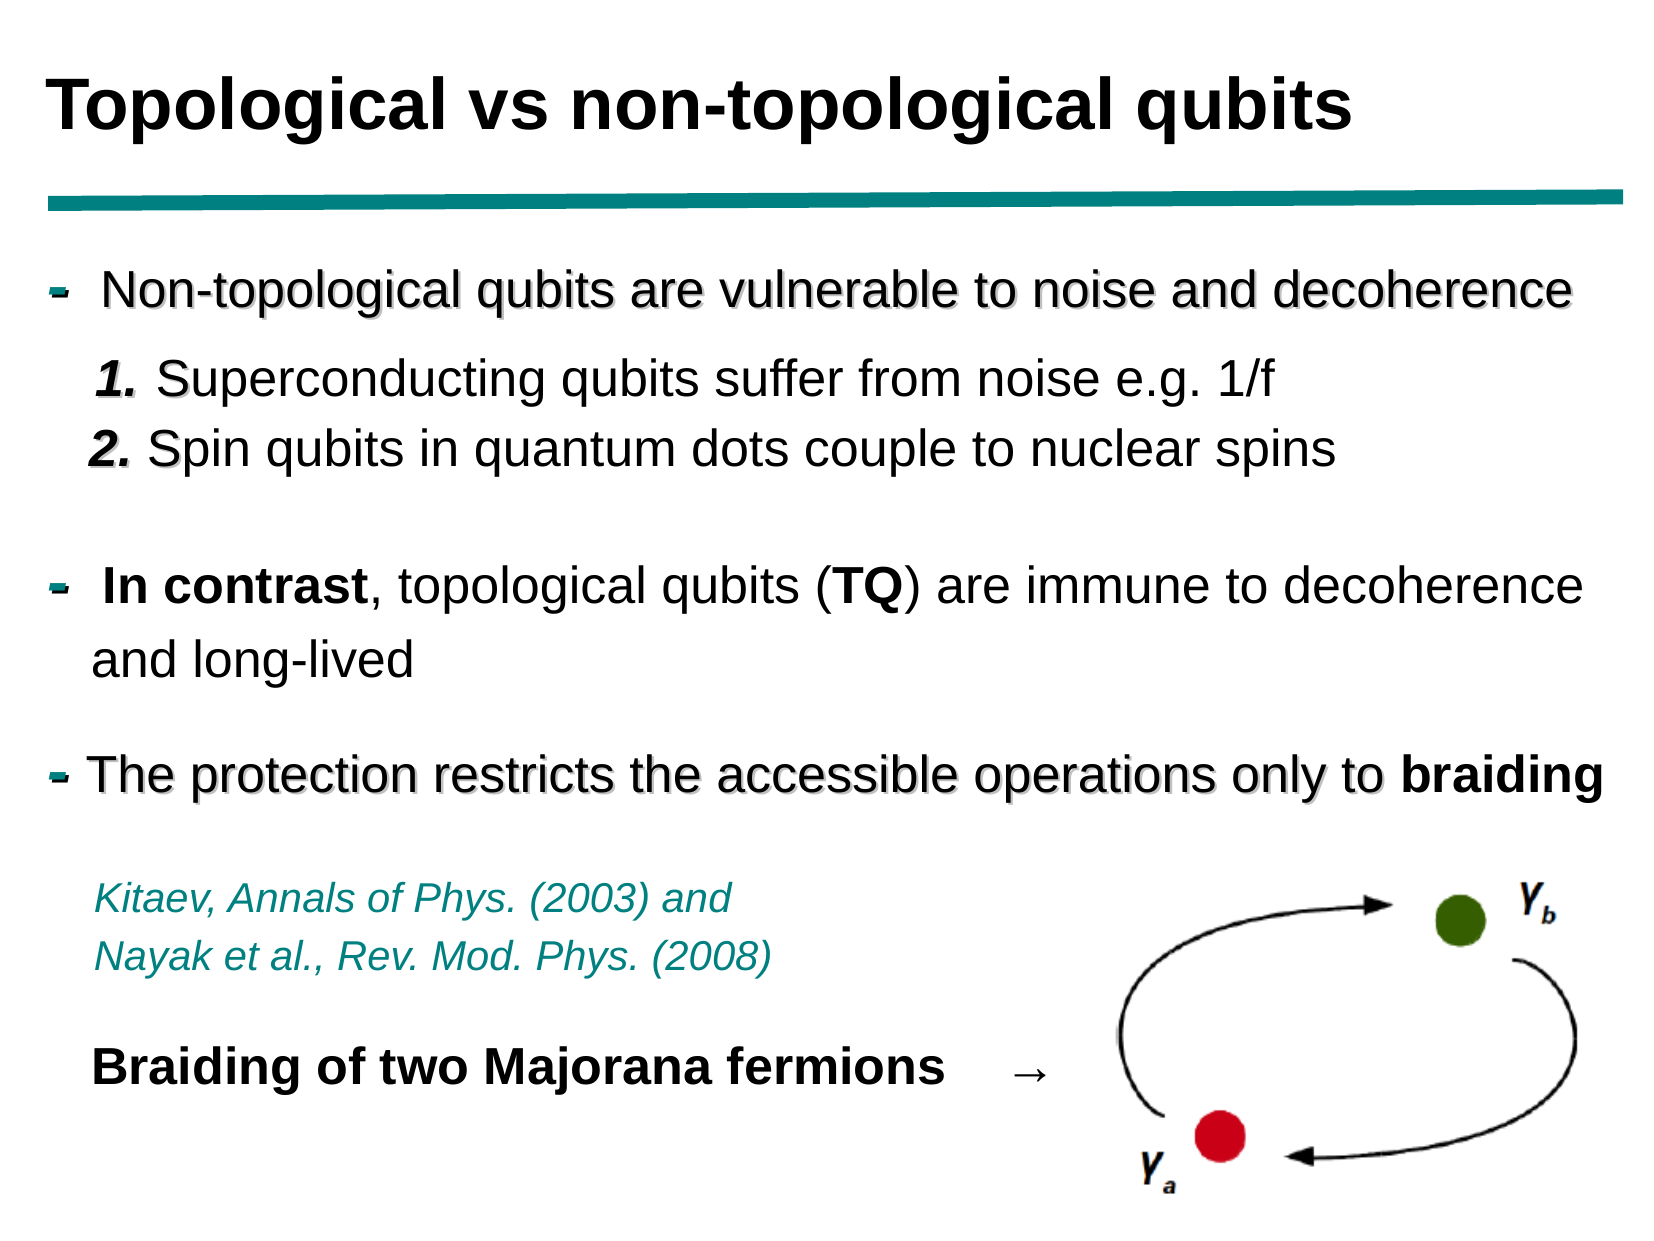

Topological vs non-topological qubits
- Non-topological qubits are vulnerable to noise and decoherence
1. Superconducting qubits suffer from noise e.g. 1/f
2. Spin qubits in quantum dots couple to nuclear spins
- In contrast, topological qubits (TQ) are immune to decoherence and long-lived
- The protection restricts the accessible operations only to braiding
 Kitaev, Annals of Phys. (2003) and
 Nayak et al., Rev. Mod. Phys. (2008)
 Braiding of two Majorana fermions →